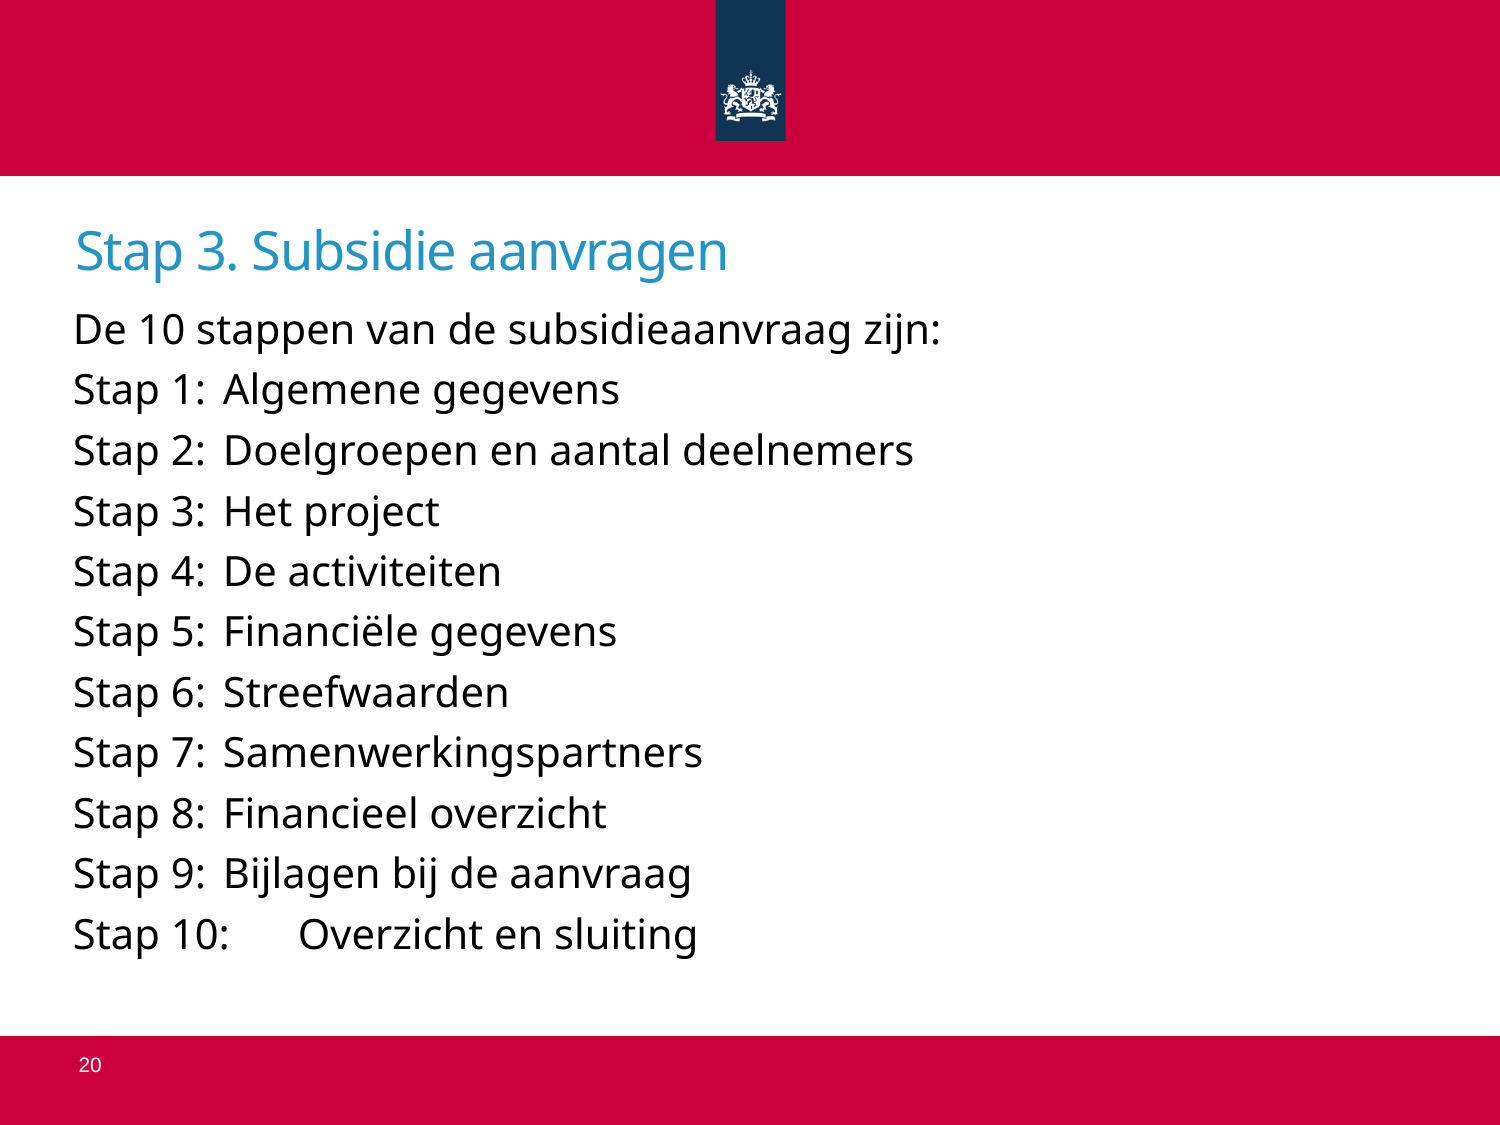

# Stap 3. Subsidie aanvragen
De 10 stappen van de subsidieaanvraag zijn:
Stap 1: 	Algemene gegevens
Stap 2: 	Doelgroepen en aantal deelnemers
Stap 3: 	Het project
Stap 4:	De activiteiten
Stap 5:	Financiële gegevens
Stap 6:	Streefwaarden
Stap 7:	Samenwerkingspartners
Stap 8:	Financieel overzicht
Stap 9:	Bijlagen bij de aanvraag
Stap 10:	Overzicht en sluiting